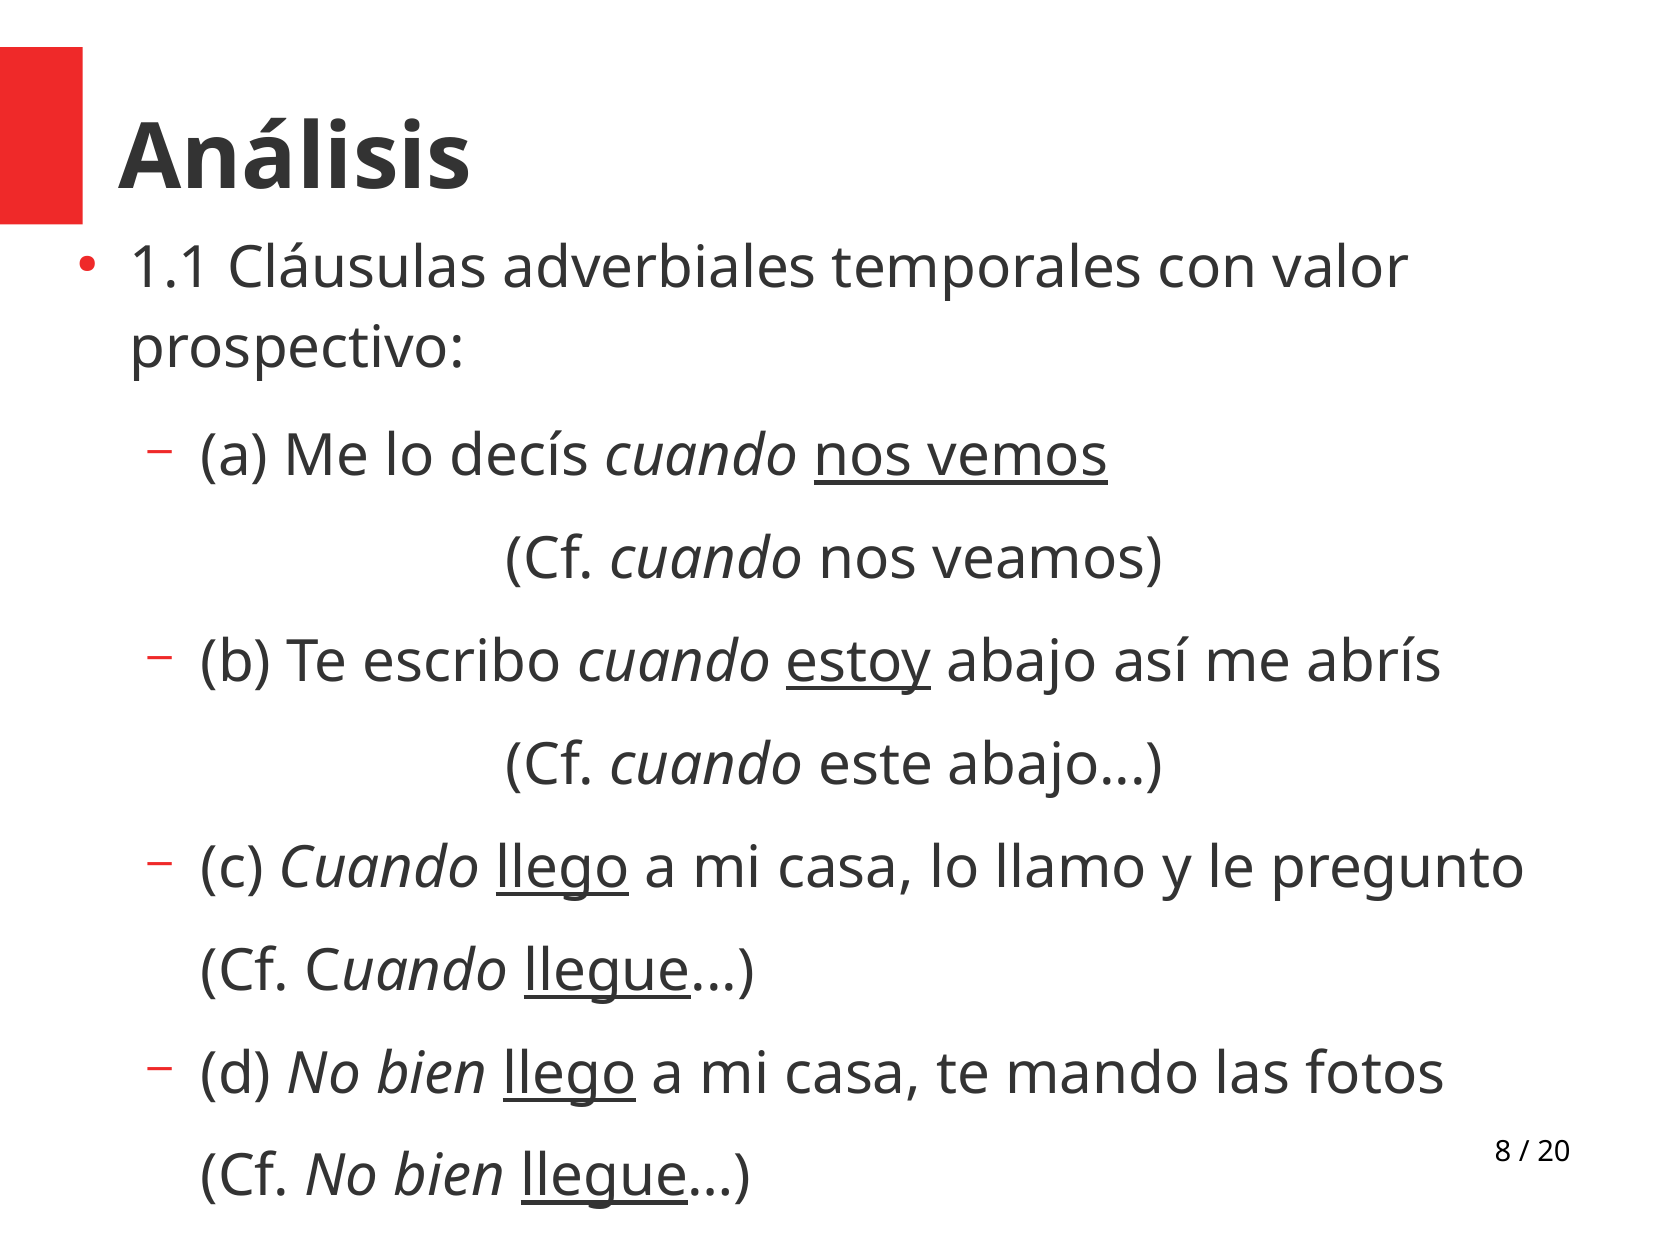

# Análisis
1.1 Cláusulas adverbiales temporales con valor prospectivo:
(a) Me lo decís cuando nos vemos
 (Cf. cuando nos veamos)
(b) Te escribo cuando estoy abajo así me abrís
 (Cf. cuando este abajo...)
(c) Cuando llego a mi casa, lo llamo y le pregunto
(Cf. Cuando llegue...)
(d) No bien llego a mi casa, te mando las fotos
(Cf. No bien llegue…)
8